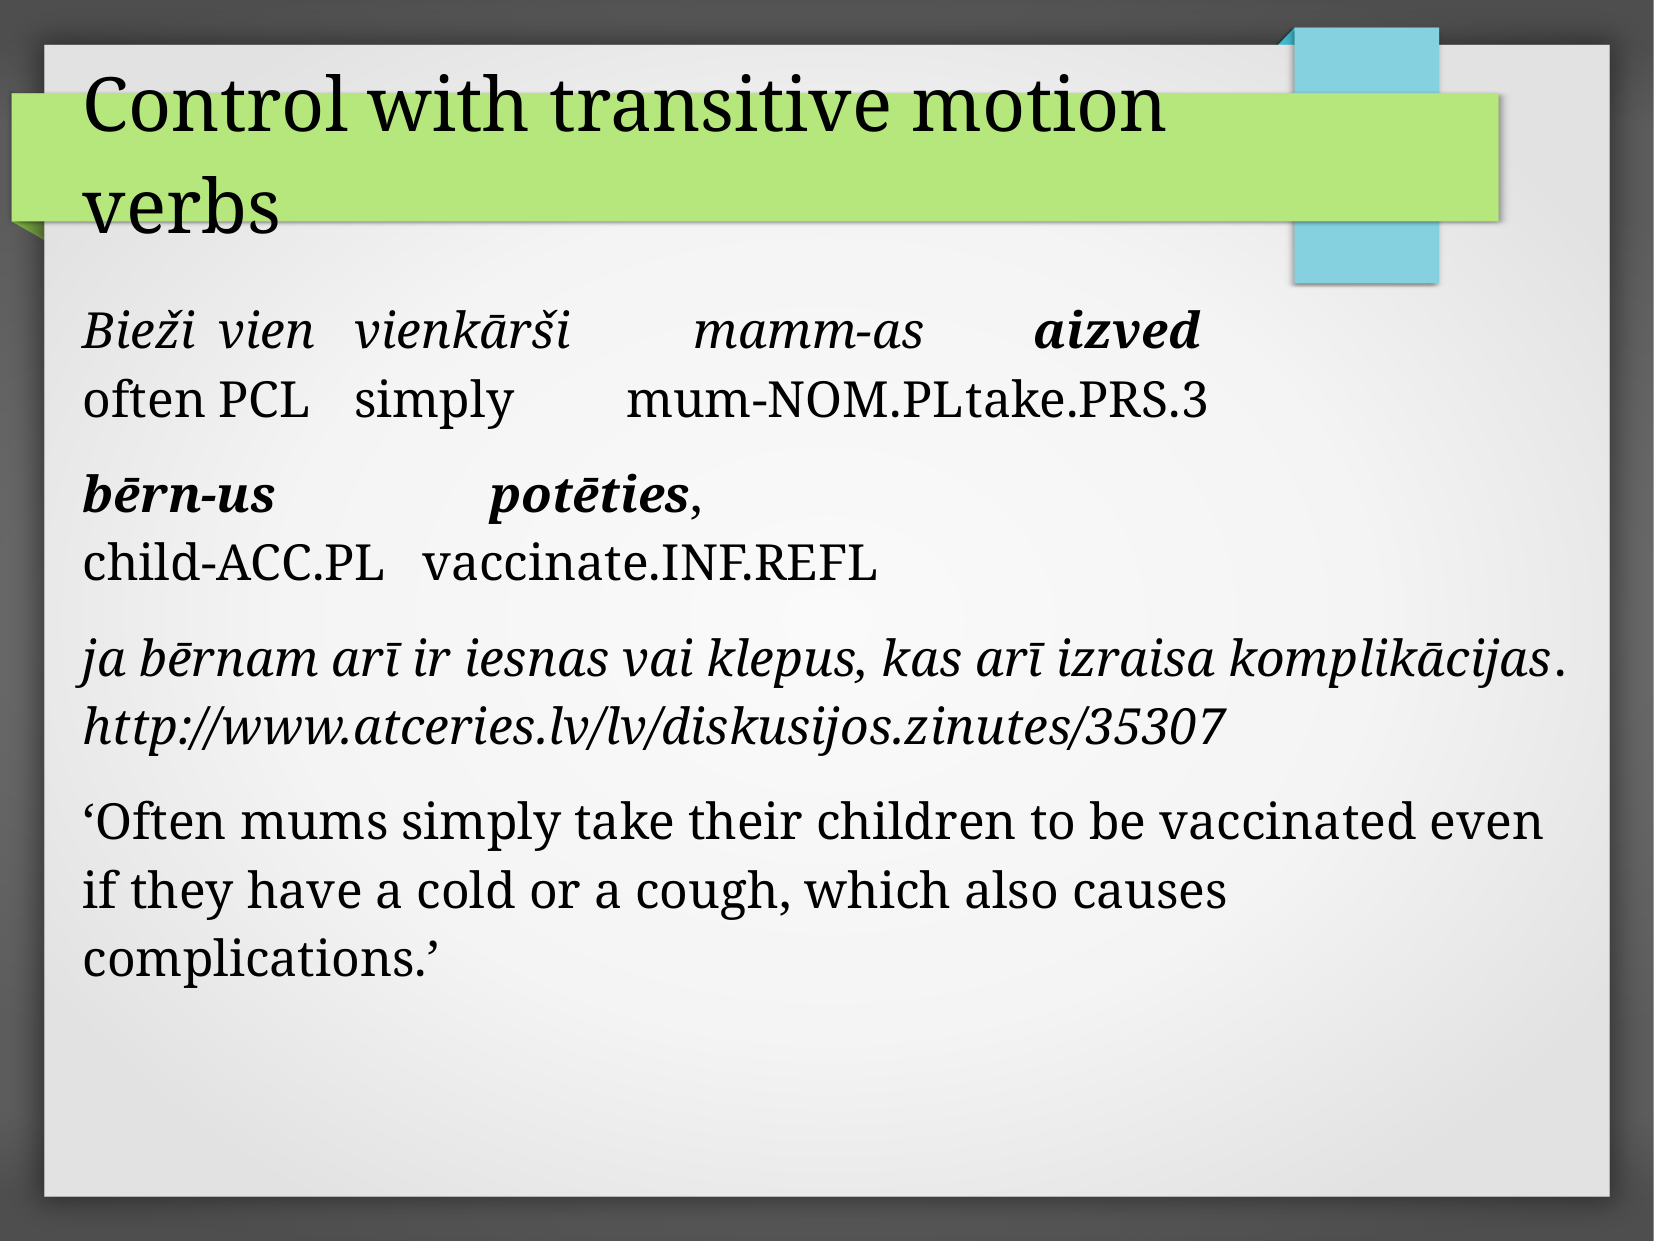

# Control with transitive motion verbs
Bieži 	vien 	vienkārši 		mamm-as 		aizved
often	pcl	simply		mum-nom.pl	take.prs.3
bērn-us 			potēties,
child-acc.pl	vaccinate.inf.refl
ja bērnam arī ir iesnas vai klepus, kas arī izraisa komplikācijas.
http://www.atceries.lv/lv/diskusijos.zinutes/35307
‘Often mums simply take their children to be vaccinated even if they have a cold or a cough, which also causes complications.’